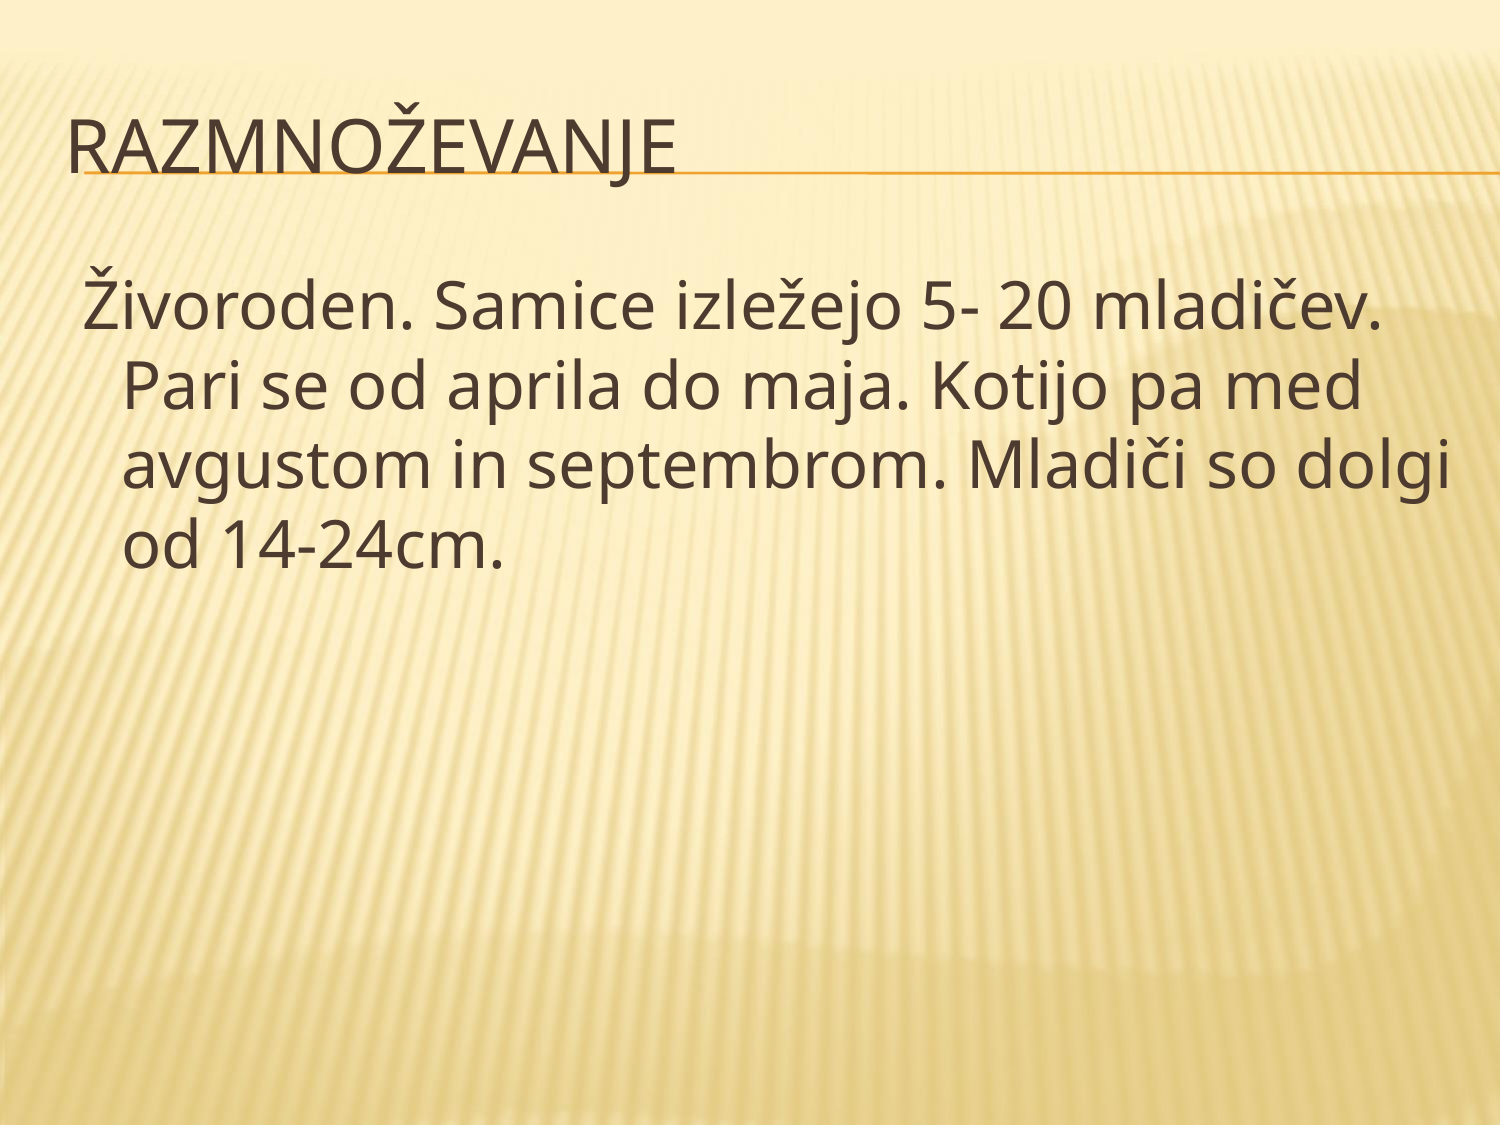

# RAzmnoževanje
 Živoroden. Samice izležejo 5- 20 mladičev. Pari se od aprila do maja. Kotijo pa med avgustom in septembrom. Mladiči so dolgi od 14-24cm.